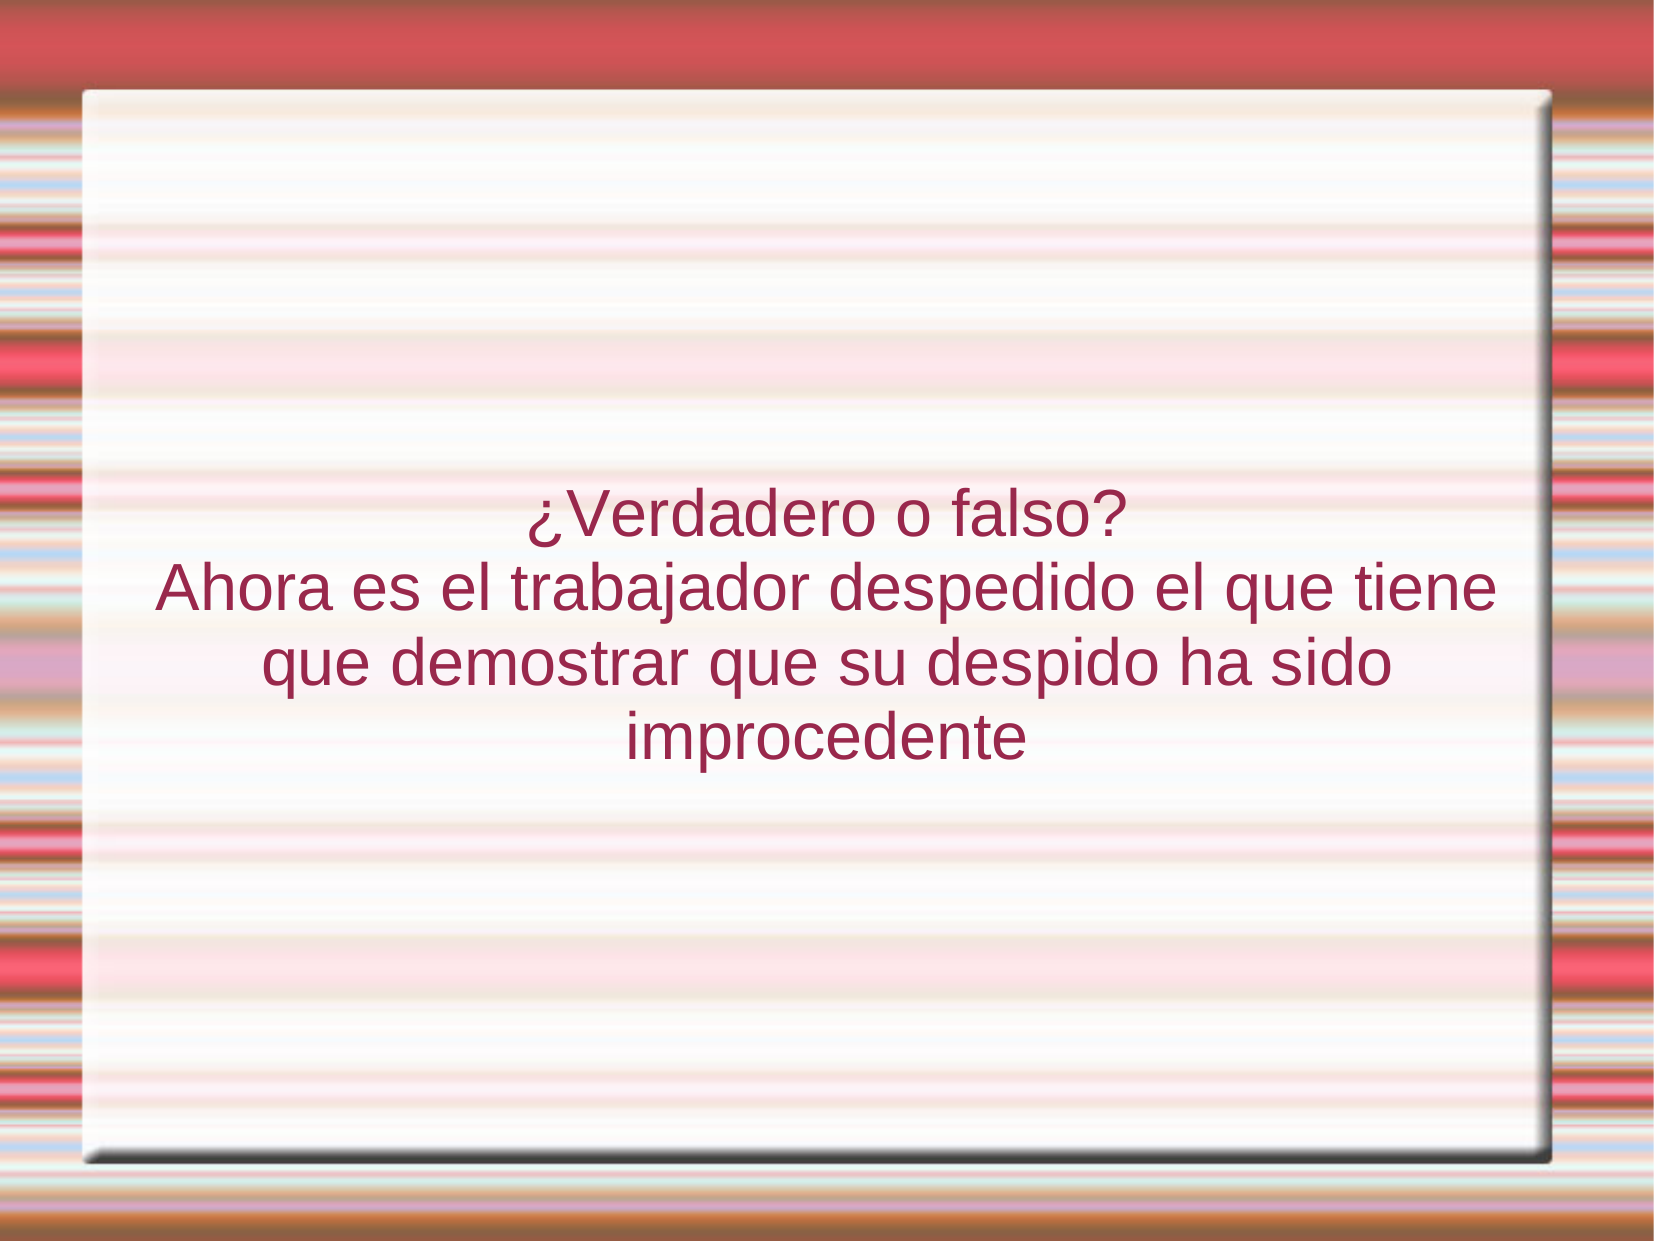

¿Verdadero o falso?
Ahora es el trabajador despedido el que tiene que demostrar que su despido ha sido improcedente